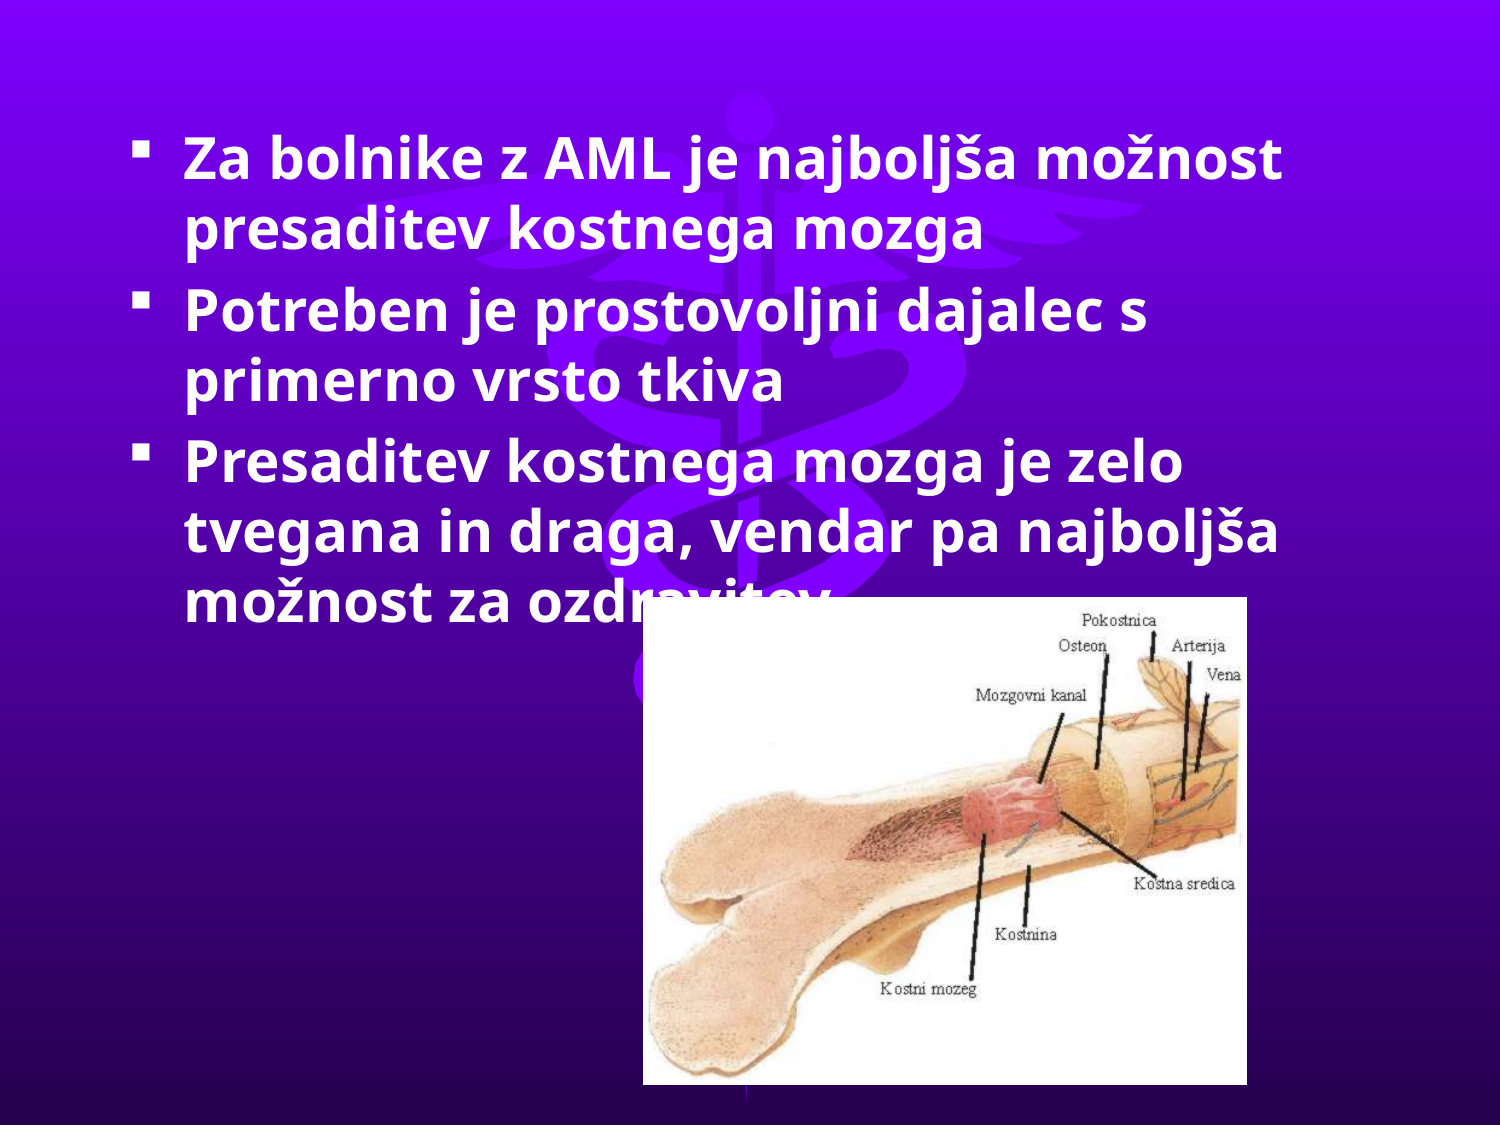

# Za bolnike z AML je najboljša možnost presaditev kostnega mozga
Potreben je prostovoljni dajalec s primerno vrsto tkiva
Presaditev kostnega mozga je zelo tvegana in draga, vendar pa najboljša možnost za ozdravitev